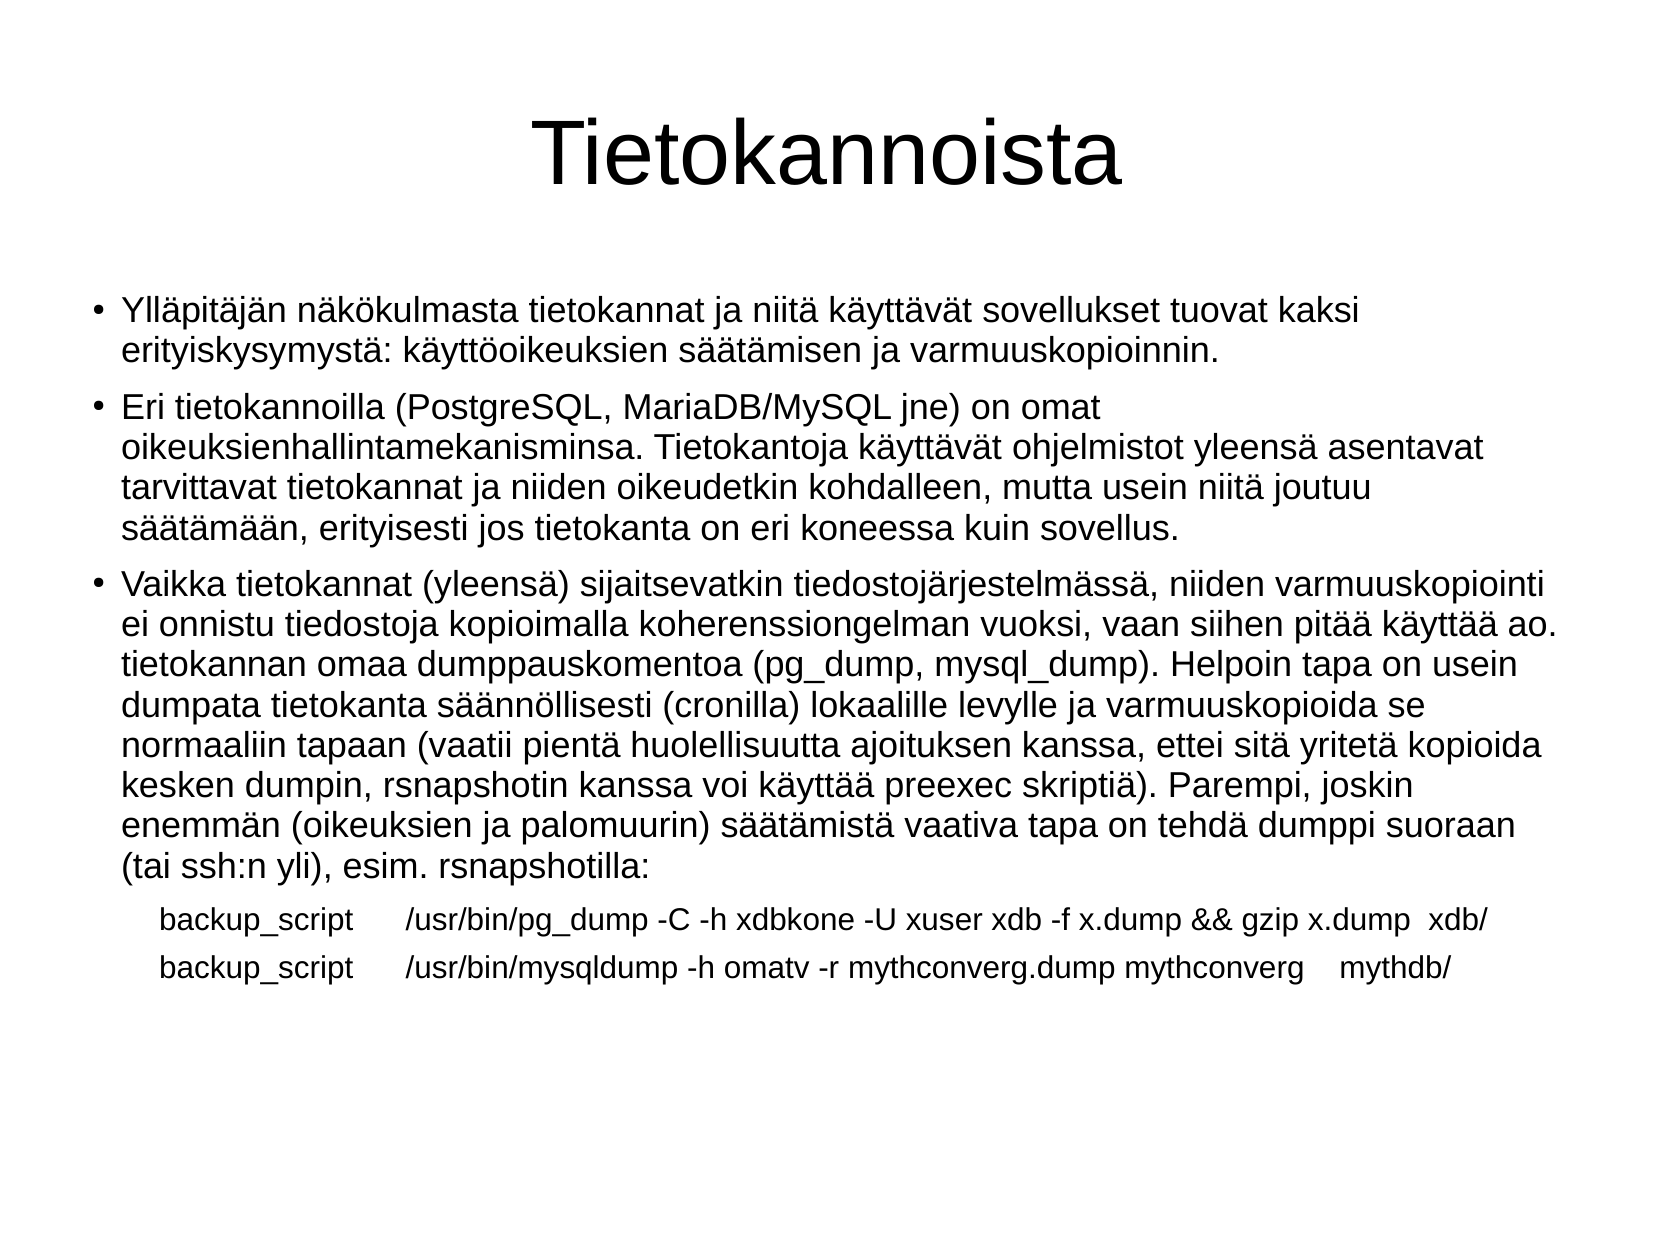

# Tietokannoista
Ylläpitäjän näkökulmasta tietokannat ja niitä käyttävät sovellukset tuovat kaksi erityiskysymystä: käyttöoikeuksien säätämisen ja varmuuskopioinnin.
Eri tietokannoilla (PostgreSQL, MariaDB/MySQL jne) on omat oikeuksienhallintamekanisminsa. Tietokantoja käyttävät ohjelmistot yleensä asentavat tarvittavat tietokannat ja niiden oikeudetkin kohdalleen, mutta usein niitä joutuu säätämään, erityisesti jos tietokanta on eri koneessa kuin sovellus.
Vaikka tietokannat (yleensä) sijaitsevatkin tiedostojärjestelmässä, niiden varmuuskopiointi ei onnistu tiedostoja kopioimalla koherenssiongelman vuoksi, vaan siihen pitää käyttää ao. tietokannan omaa dumppauskomentoa (pg_dump, mysql_dump). Helpoin tapa on usein dumpata tietokanta säännöllisesti (cronilla) lokaalille levylle ja varmuuskopioida se normaaliin tapaan (vaatii pientä huolellisuutta ajoituksen kanssa, ettei sitä yritetä kopioida kesken dumpin, rsnapshotin kanssa voi käyttää preexec skriptiä). Parempi, joskin enemmän (oikeuksien ja palomuurin) säätämistä vaativa tapa on tehdä dumppi suoraan (tai ssh:n yli), esim. rsnapshotilla:
backup_script /usr/bin/pg_dump -C -h xdbkone -U xuser xdb -f x.dump && gzip x.dump xdb/
backup_script /usr/bin/mysqldump -h omatv -r mythconverg.dump mythconverg mythdb/